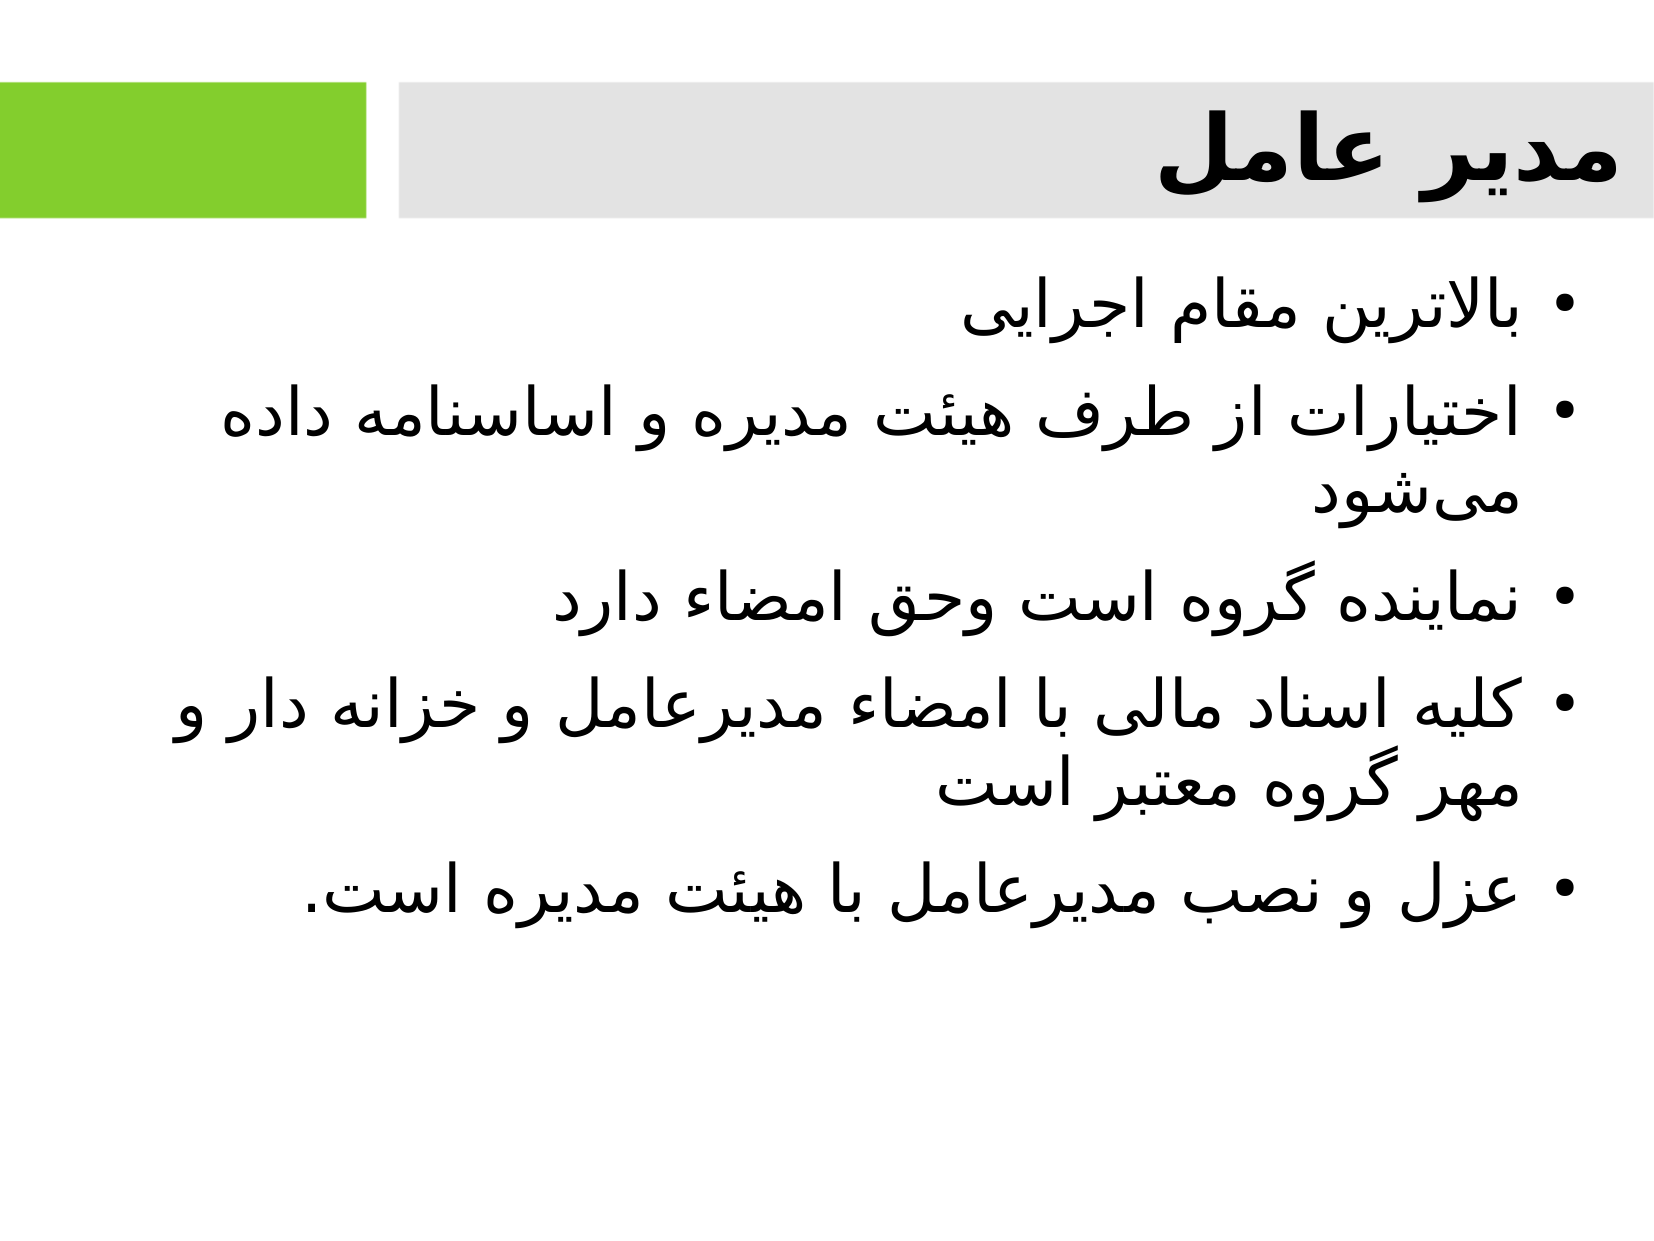

# مدیر عامل
بالاترین مقام اجرایی
اختیارات از طرف هیئت مدیره و اساسنامه داده می‌شود
نماینده گروه است وحق امضاء دارد
کلیه اسناد مالی با امضاء مدیرعامل و خزانه دار و مهر گروه معتبر است
عزل و نصب مدیرعامل با هیئت مدیره است.